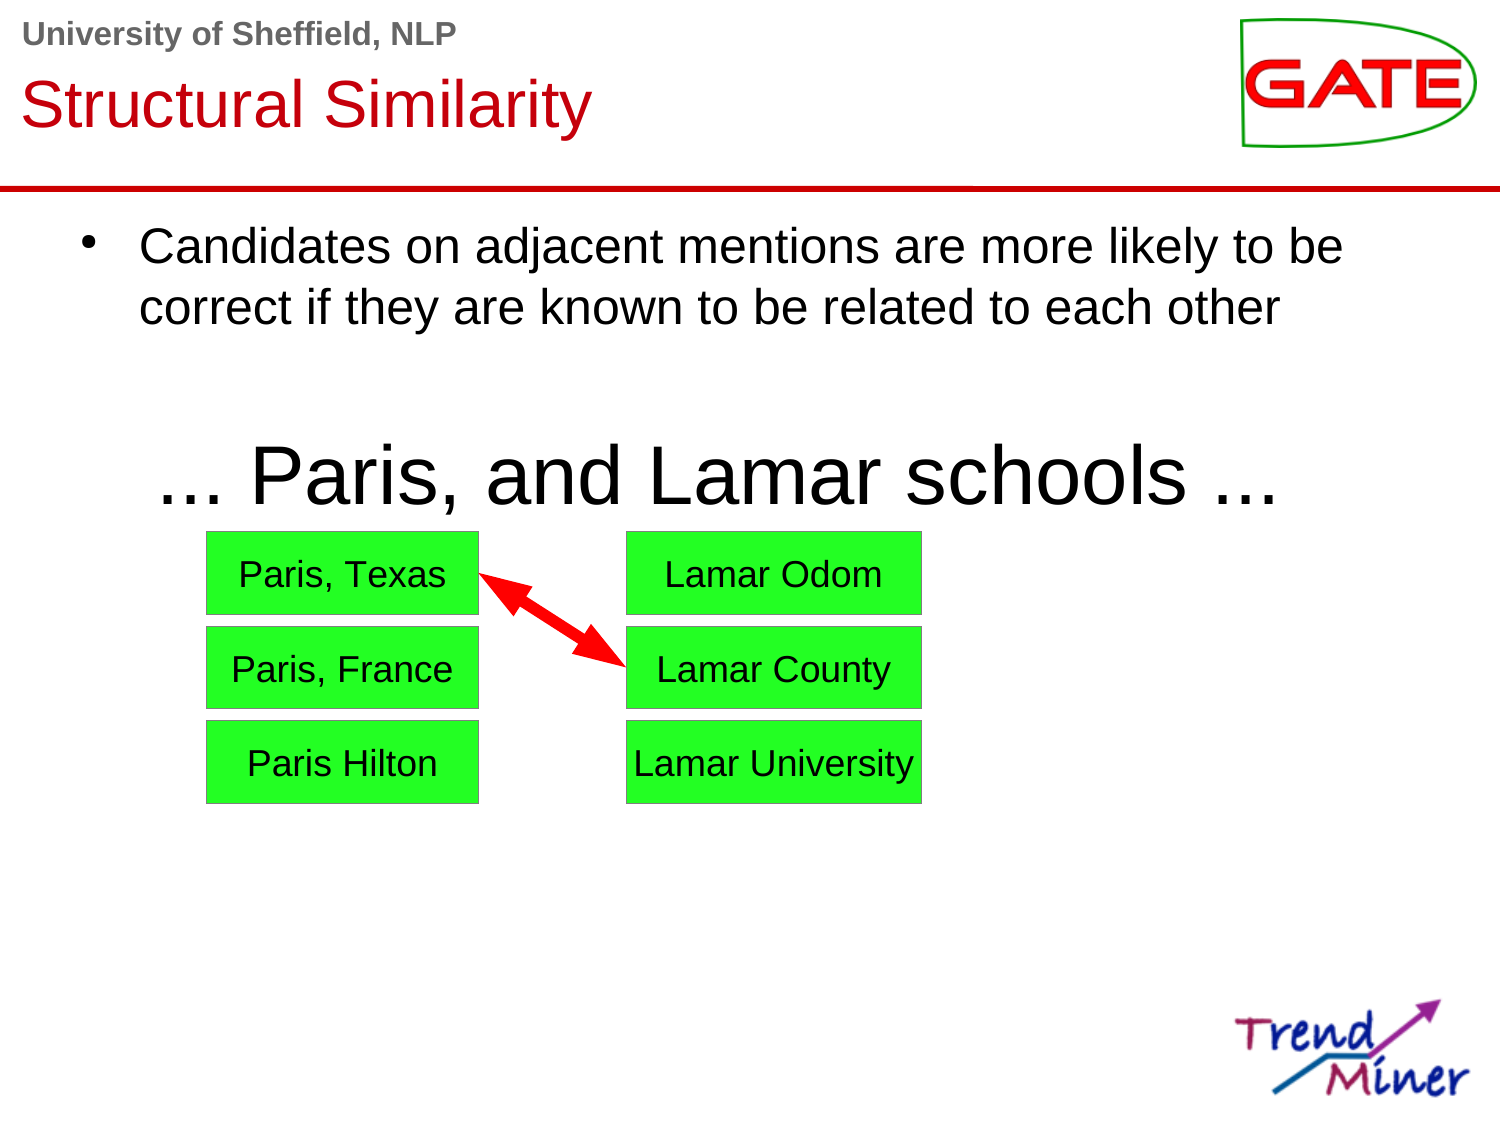

# Structural Similarity
Candidates on adjacent mentions are more likely to be correct if they are known to be related to each other
... Paris, and Lamar schools ...
Paris, Texas
Lamar Odom
Paris, France
Lamar County
Paris Hilton
Lamar University